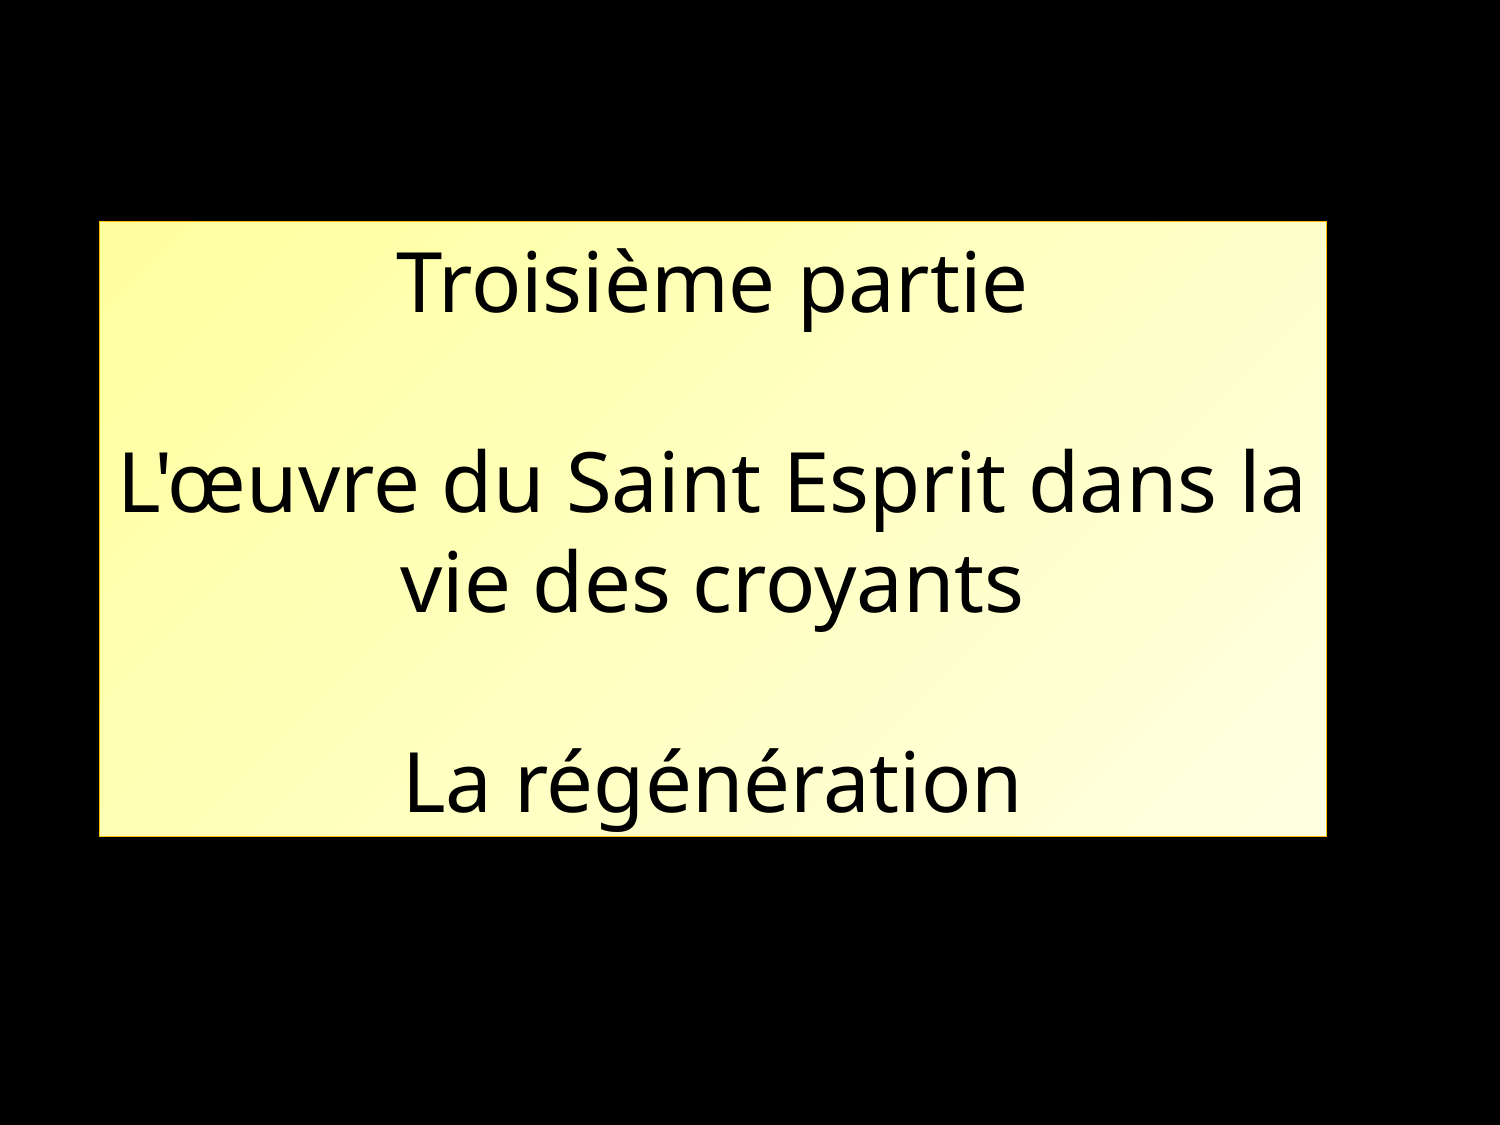

Troisième partie
L'œuvre du Saint Esprit dans la vie des croyants
La régénération